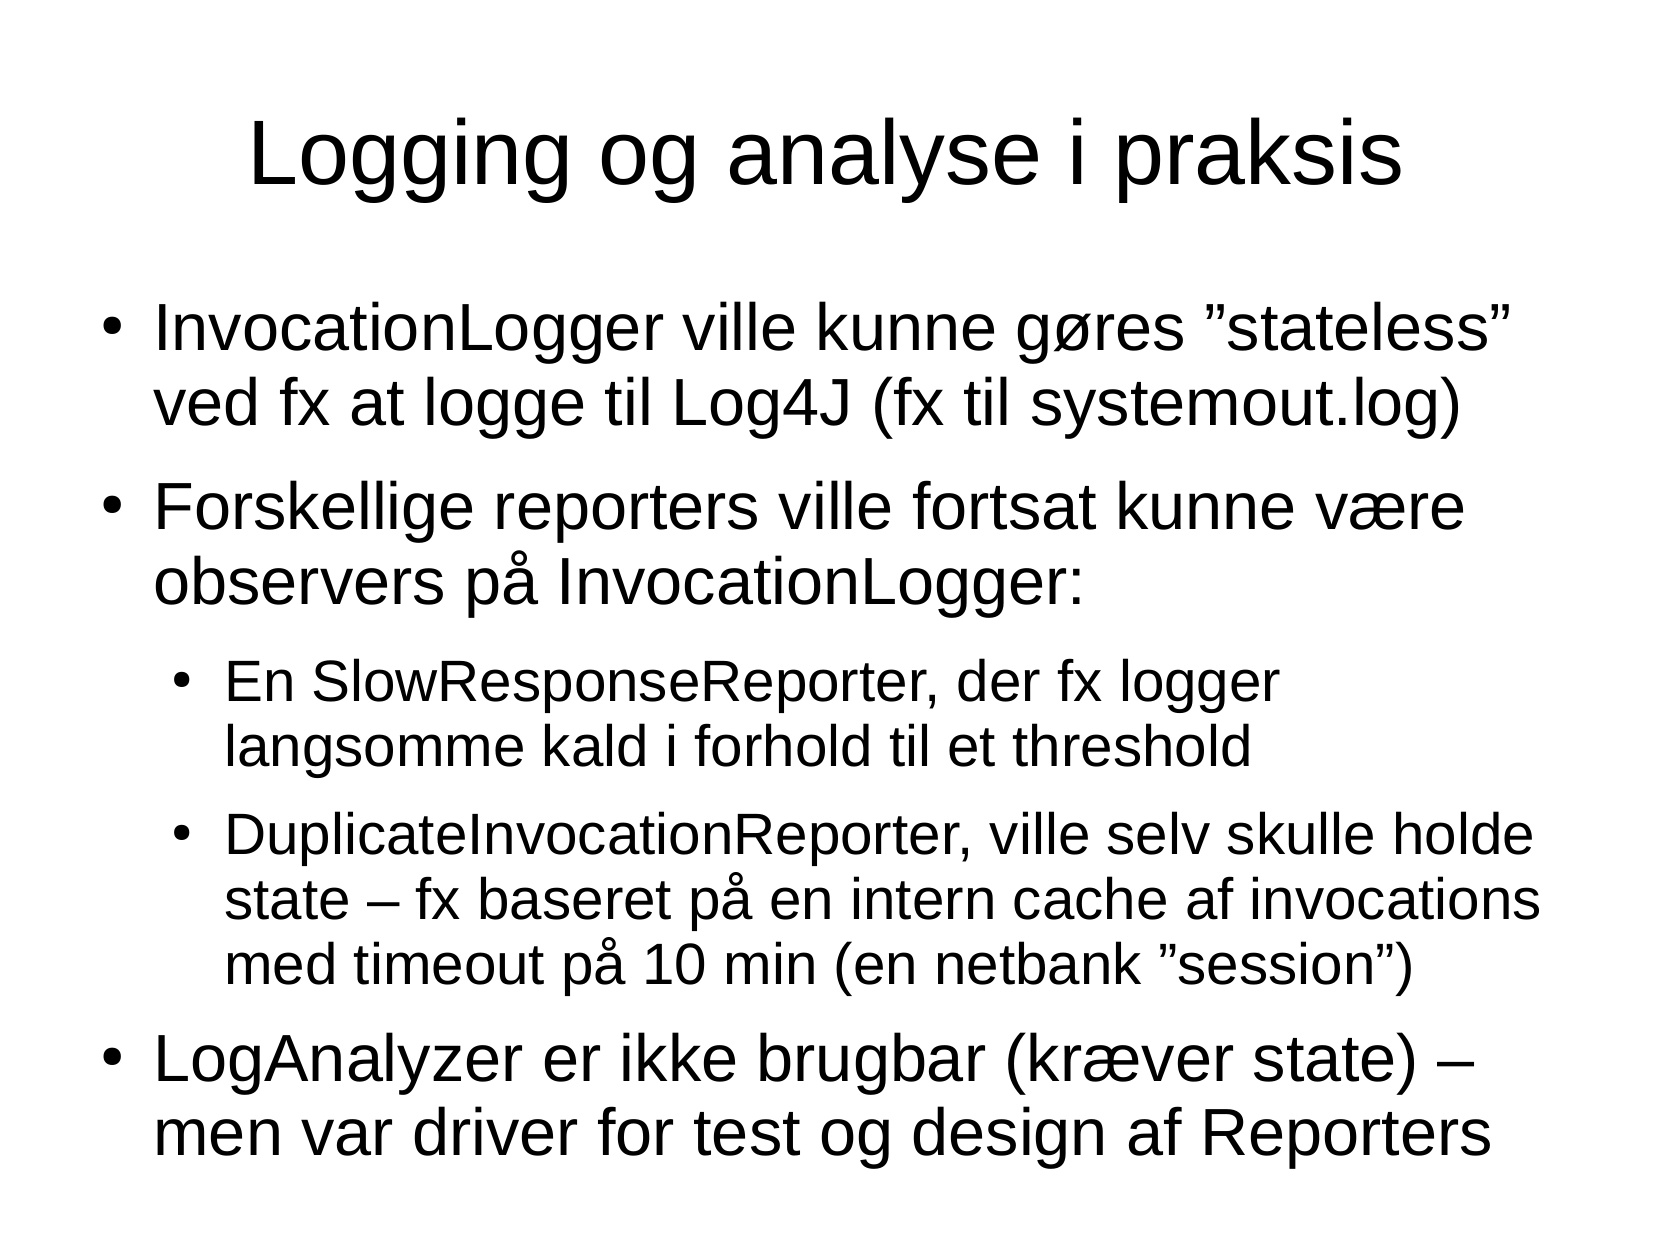

# Logging og analyse i praksis
InvocationLogger ville kunne gøres ”stateless” ved fx at logge til Log4J (fx til systemout.log)
Forskellige reporters ville fortsat kunne være observers på InvocationLogger:
En SlowResponseReporter, der fx logger langsomme kald i forhold til et threshold
DuplicateInvocationReporter, ville selv skulle holde state – fx baseret på en intern cache af invocations med timeout på 10 min (en netbank ”session”)
LogAnalyzer er ikke brugbar (kræver state) – men var driver for test og design af Reporters